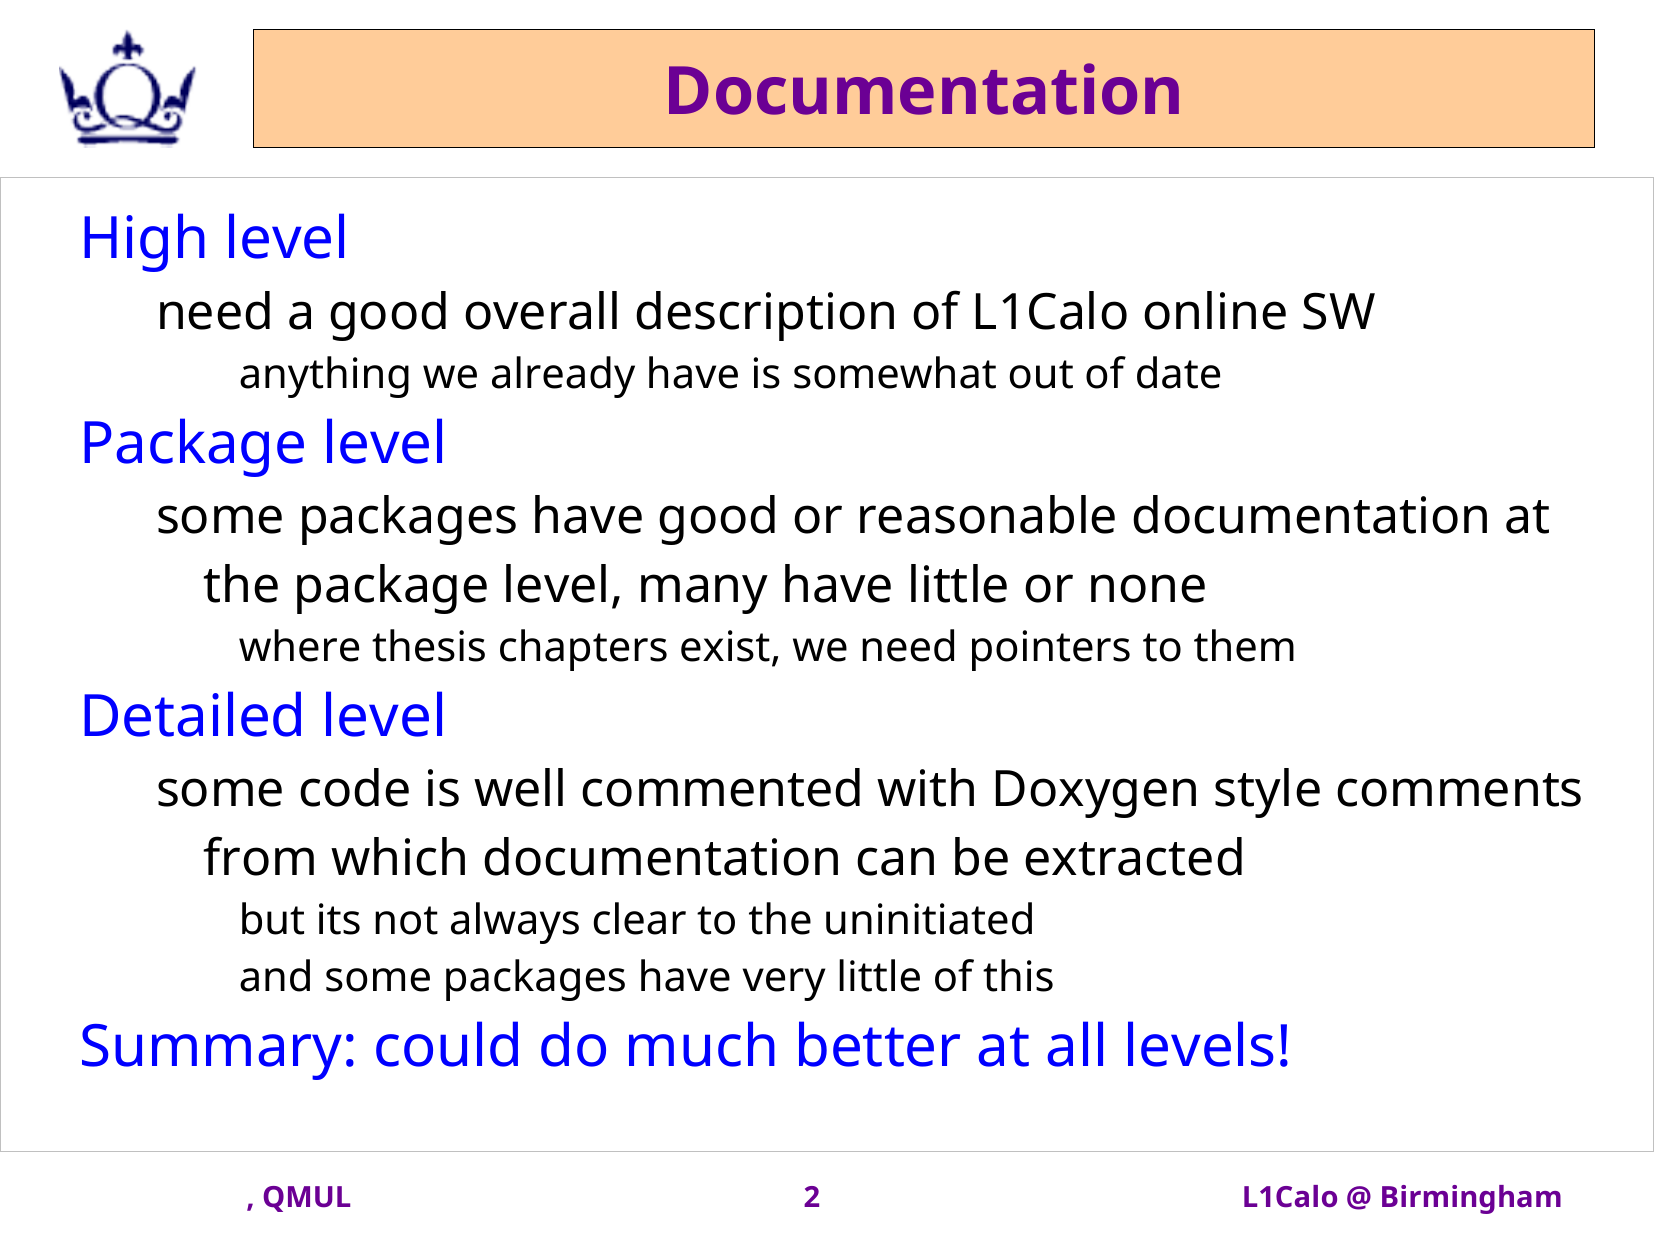

# Documentation
High level
need a good overall description of L1Calo online SW
anything we already have is somewhat out of date
Package level
some packages have good or reasonable documentation at the package level, many have little or none
where thesis chapters exist, we need pointers to them
Detailed level
some code is well commented with Doxygen style comments from which documentation can be extracted
but its not always clear to the uninitiated
and some packages have very little of this
Summary: could do much better at all levels!